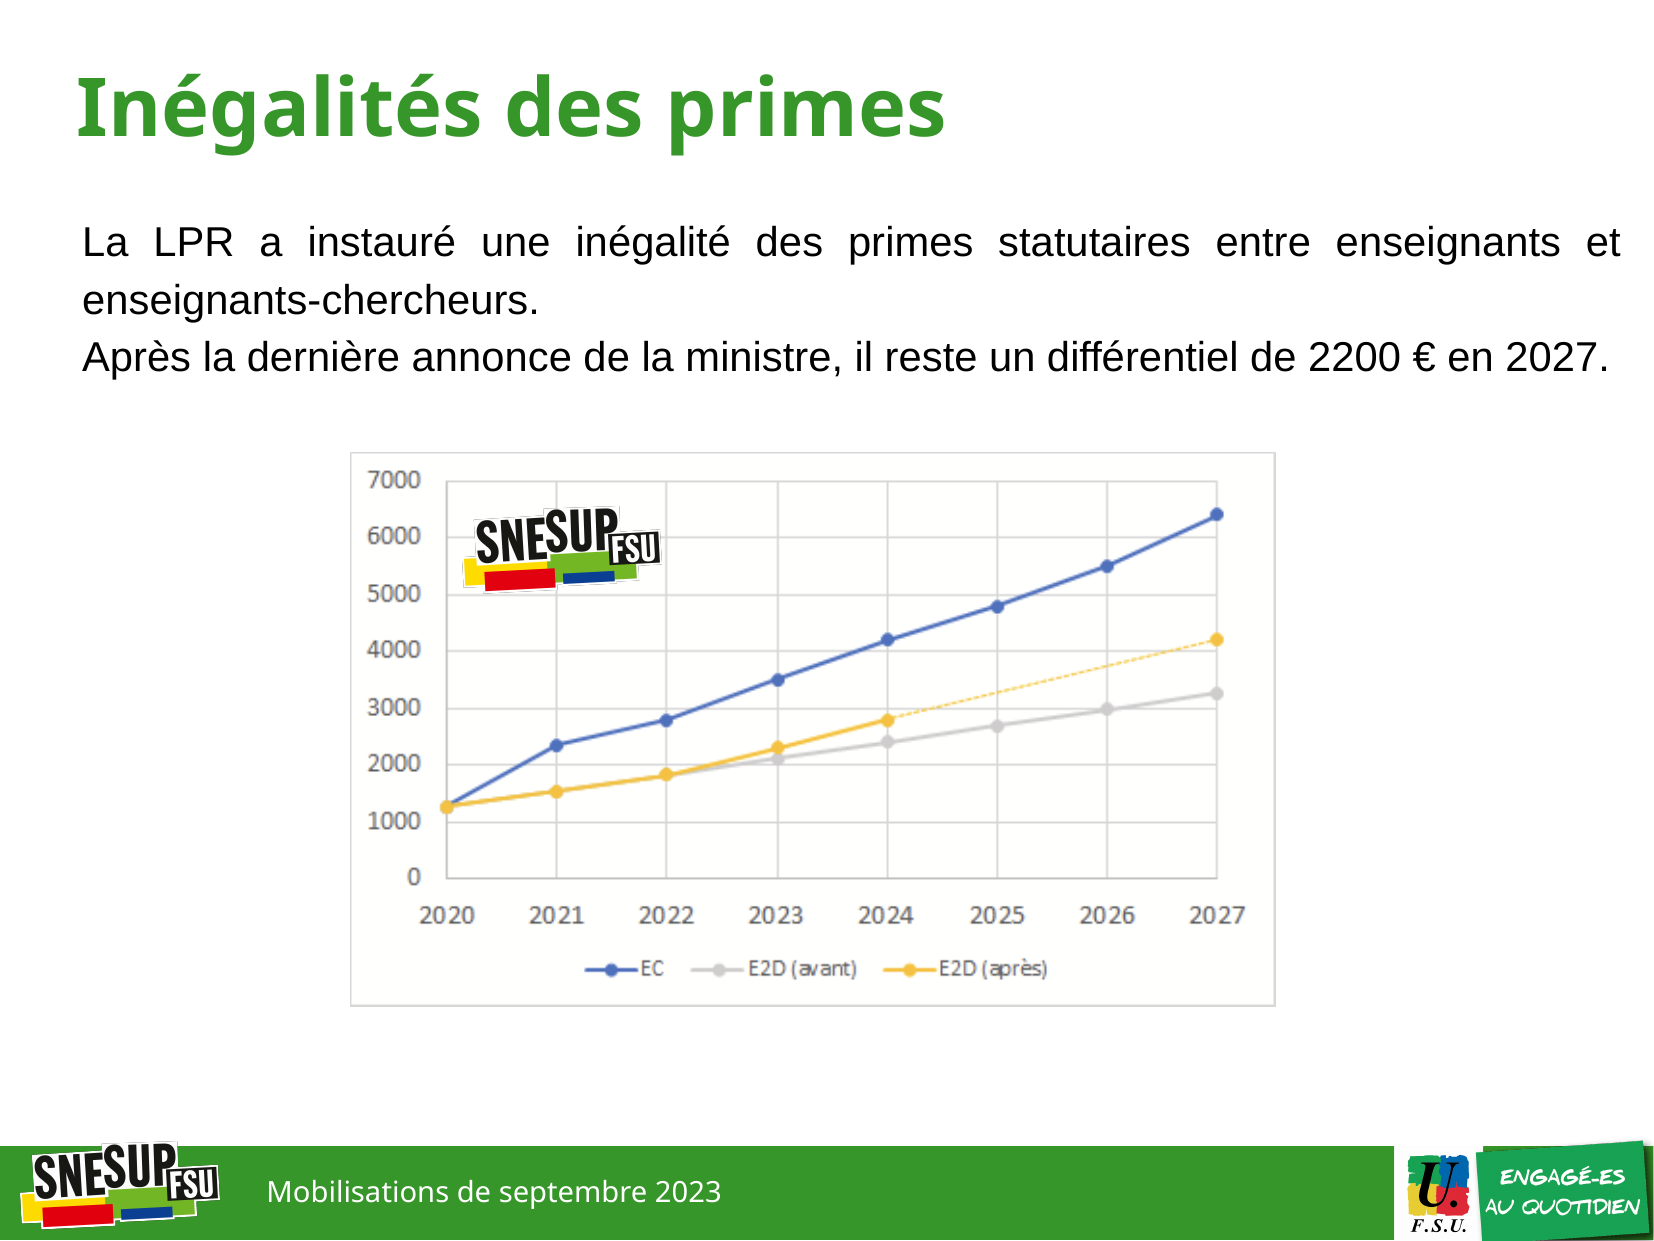

# Inégalités des primes
La LPR a instauré une inégalité des primes statutaires entre enseignants et enseignants-chercheurs.
Après la dernière annonce de la ministre, il reste un différentiel de 2200 € en 2027.